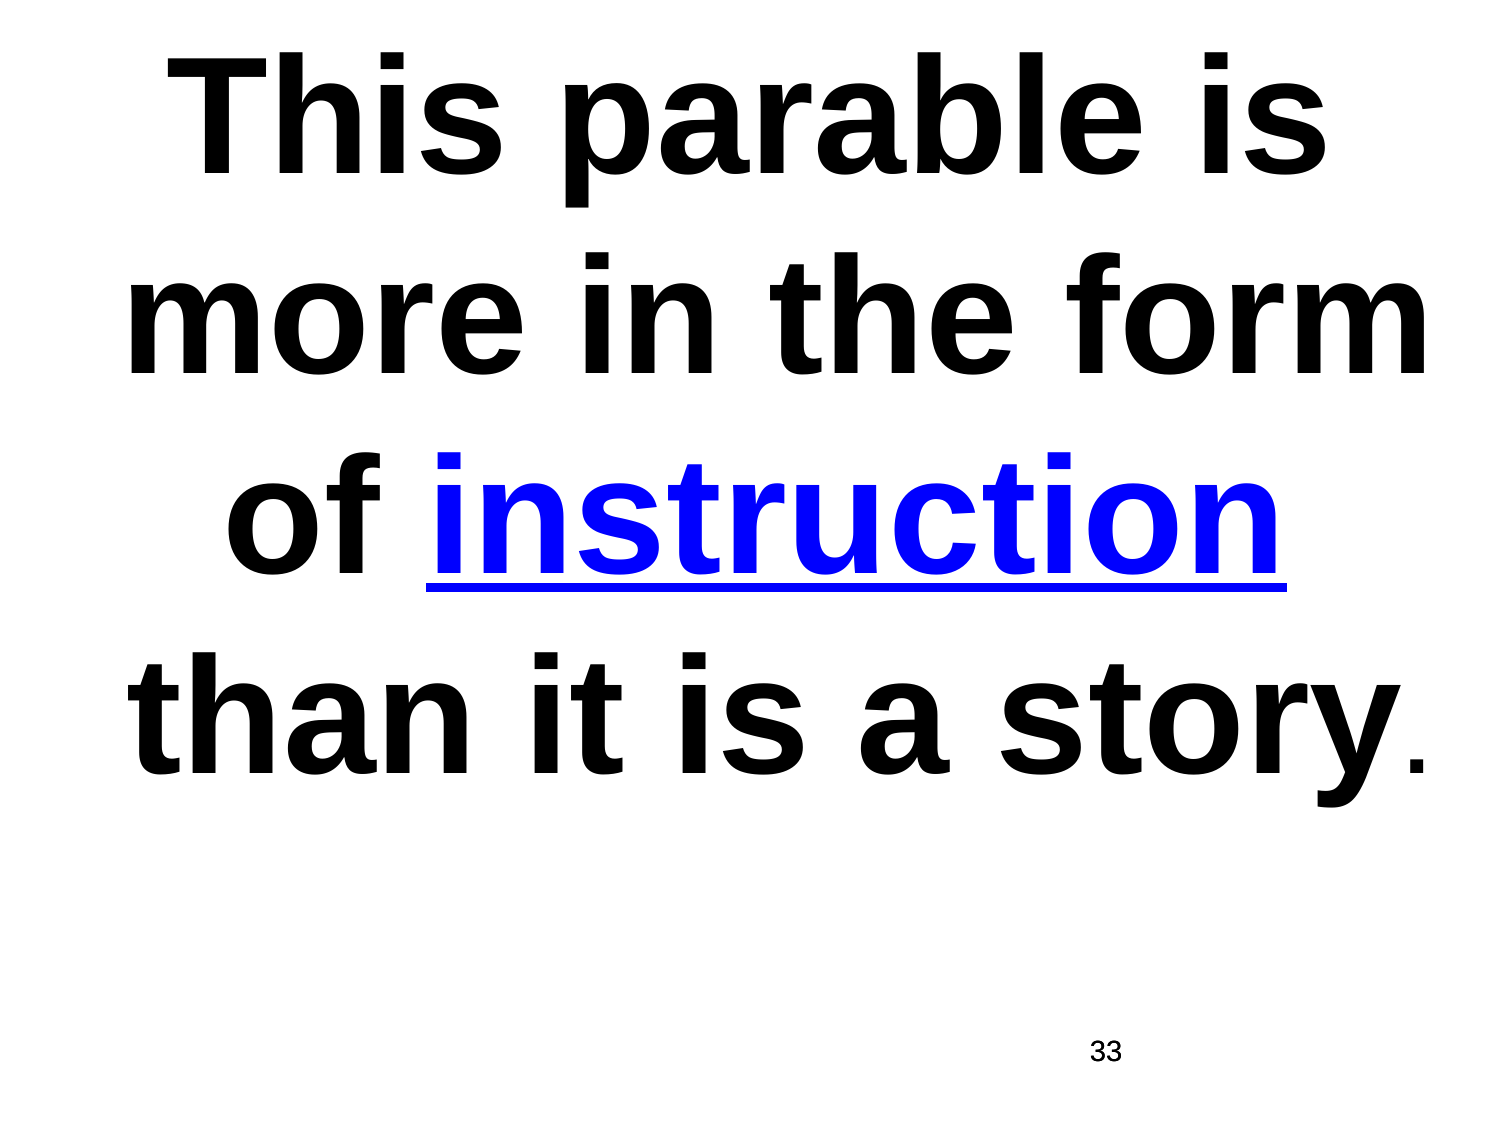

This parable is more in the form of instruction
than it is a story.
33